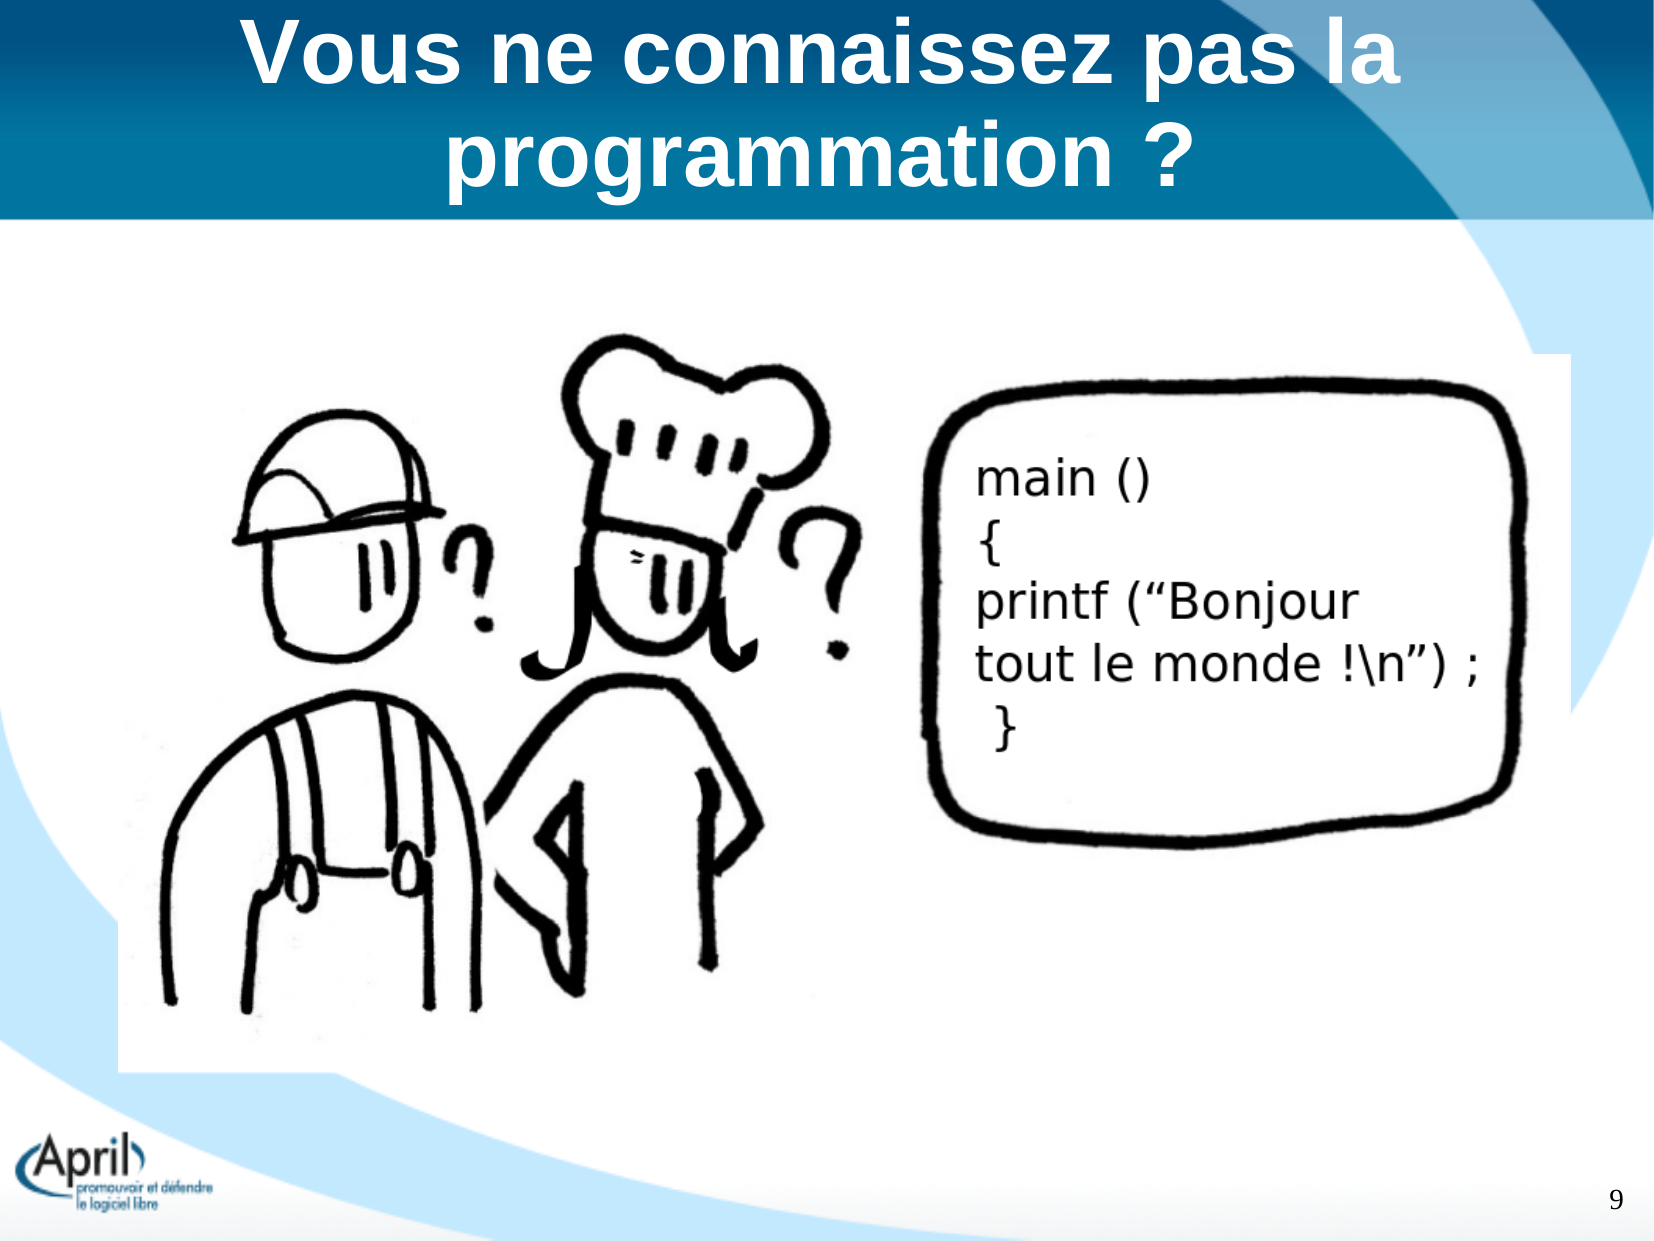

# Vous ne connaissez pas la programmation ?
9